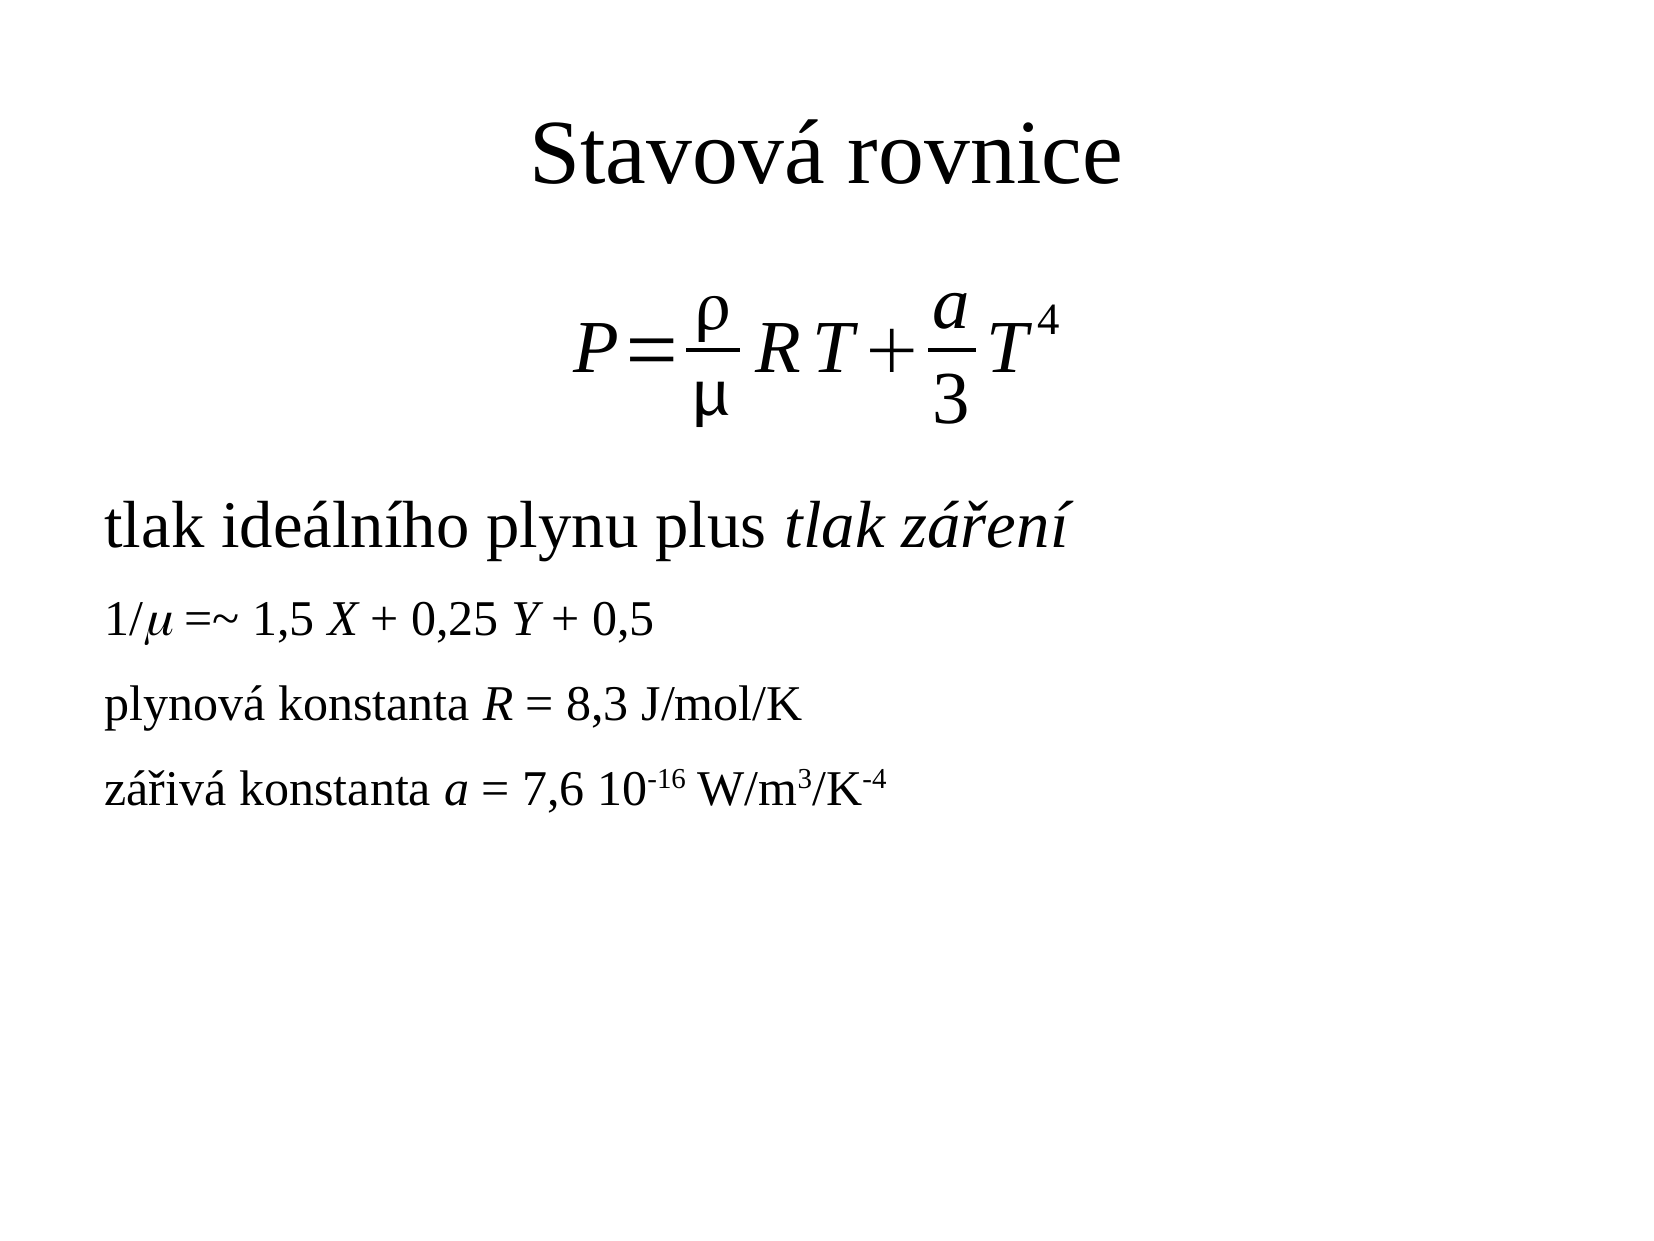

# Stavová rovnice
tlak ideálního plynu plus tlak záření
1/m =~ 1,5 X + 0,25 Y + 0,5
plynová konstanta R = 8,3 J/mol/K
zářivá konstanta a = 7,6 10-16 W/m3/K-4